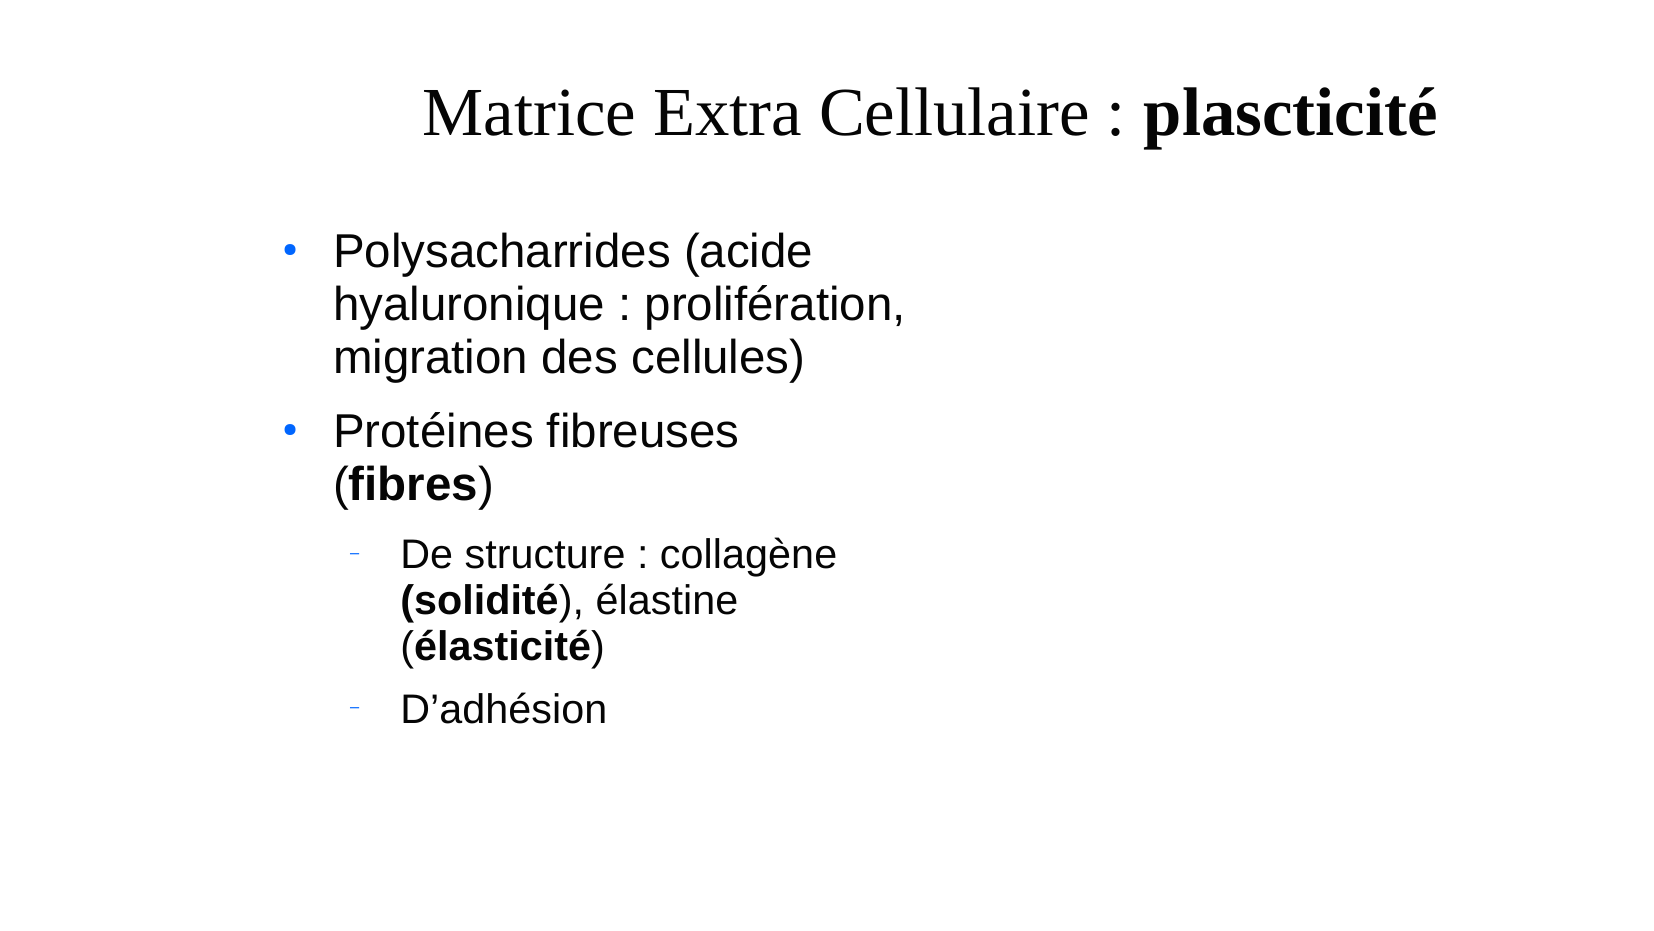

# Matrice Extra Cellulaire : plascticité
Polysacharrides (acide hyaluronique : prolifération, migration des cellules)
Protéines fibreuses (fibres)
De structure : collagène (solidité), élastine (élasticité)
D’adhésion
Le tissu conjonctif, par Nicolas Truffart, Ecole Française d'Ashtanga Yoga
6